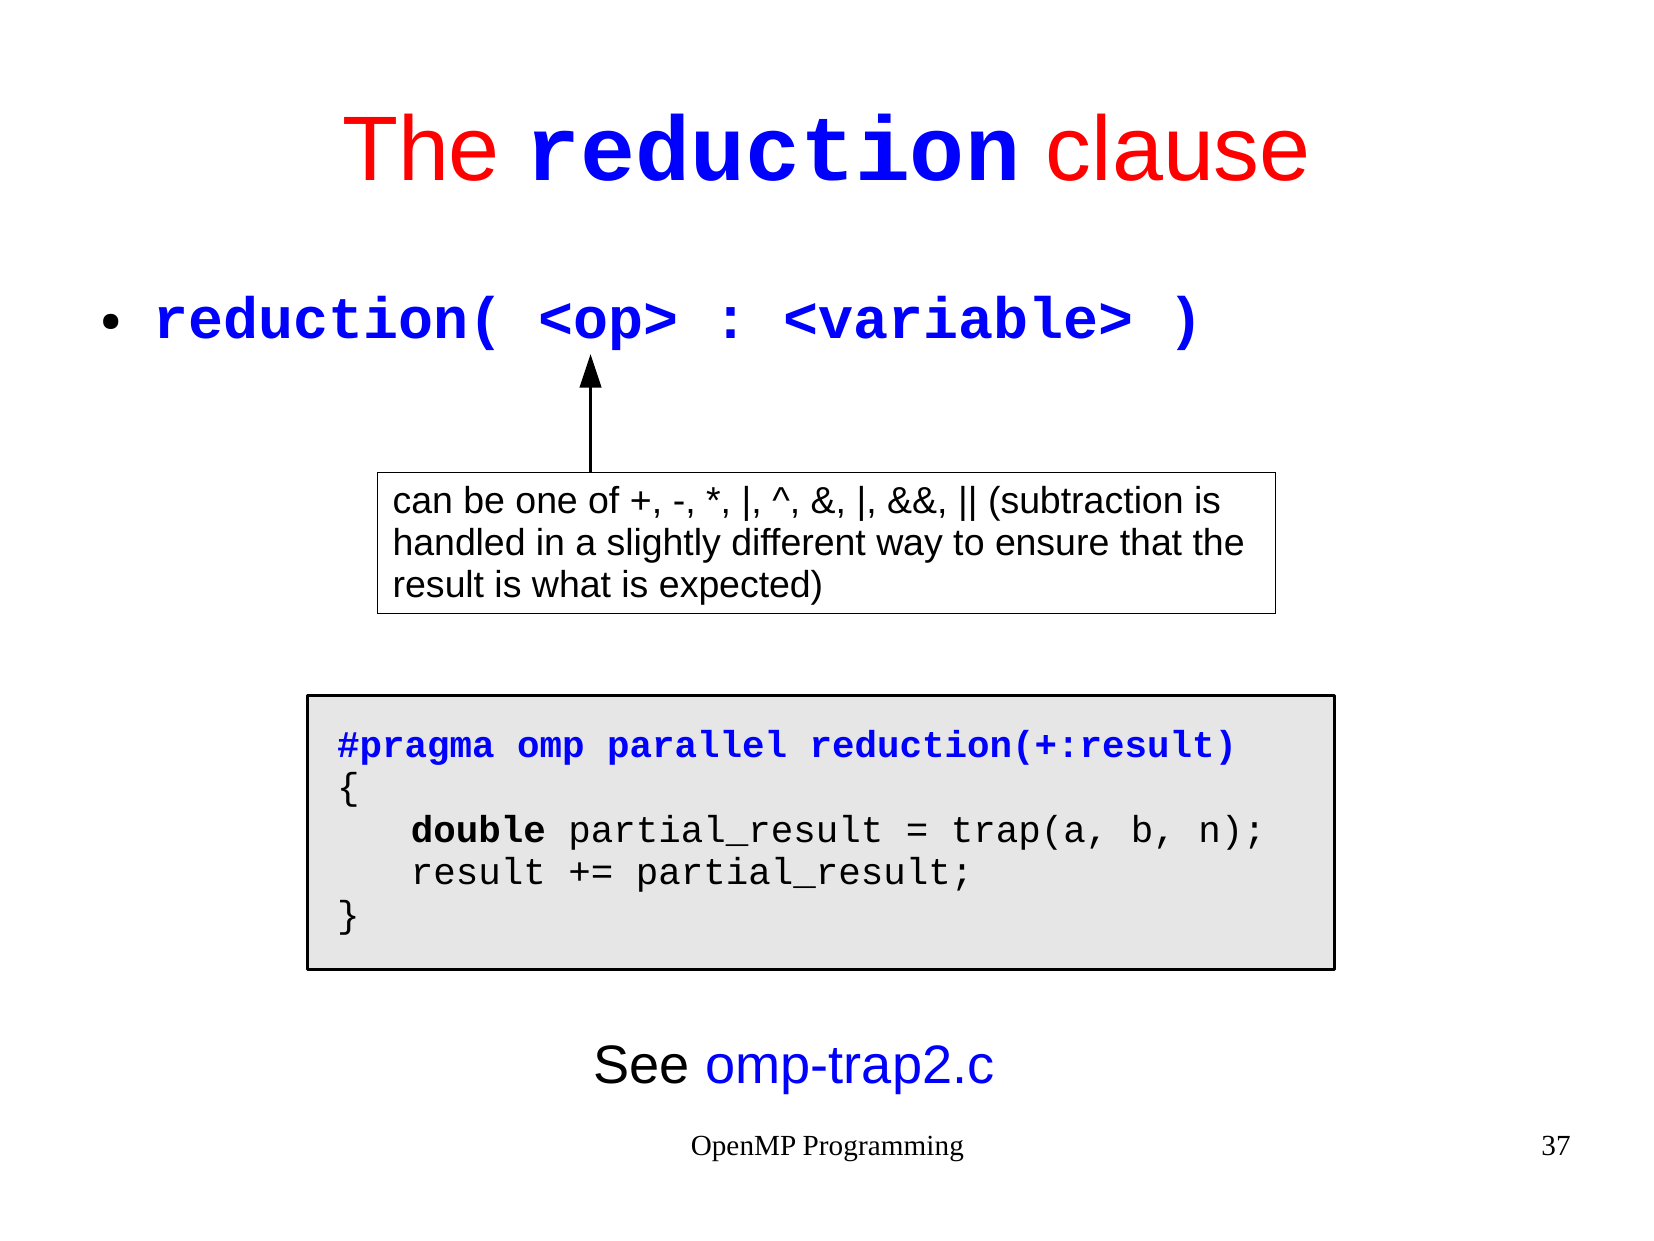

# The reduction clause
reduction( <op> : <variable> )
can be one of +, -, *, |, ^, &, |, &&, || (subtraction is handled in a slightly different way to ensure that the result is what is expected)
#pragma omp parallel reduction(+:result)
{
	double partial_result = trap(a, b, n);
	result += partial_result;
}
See omp-trap2.c
OpenMP Programming
37